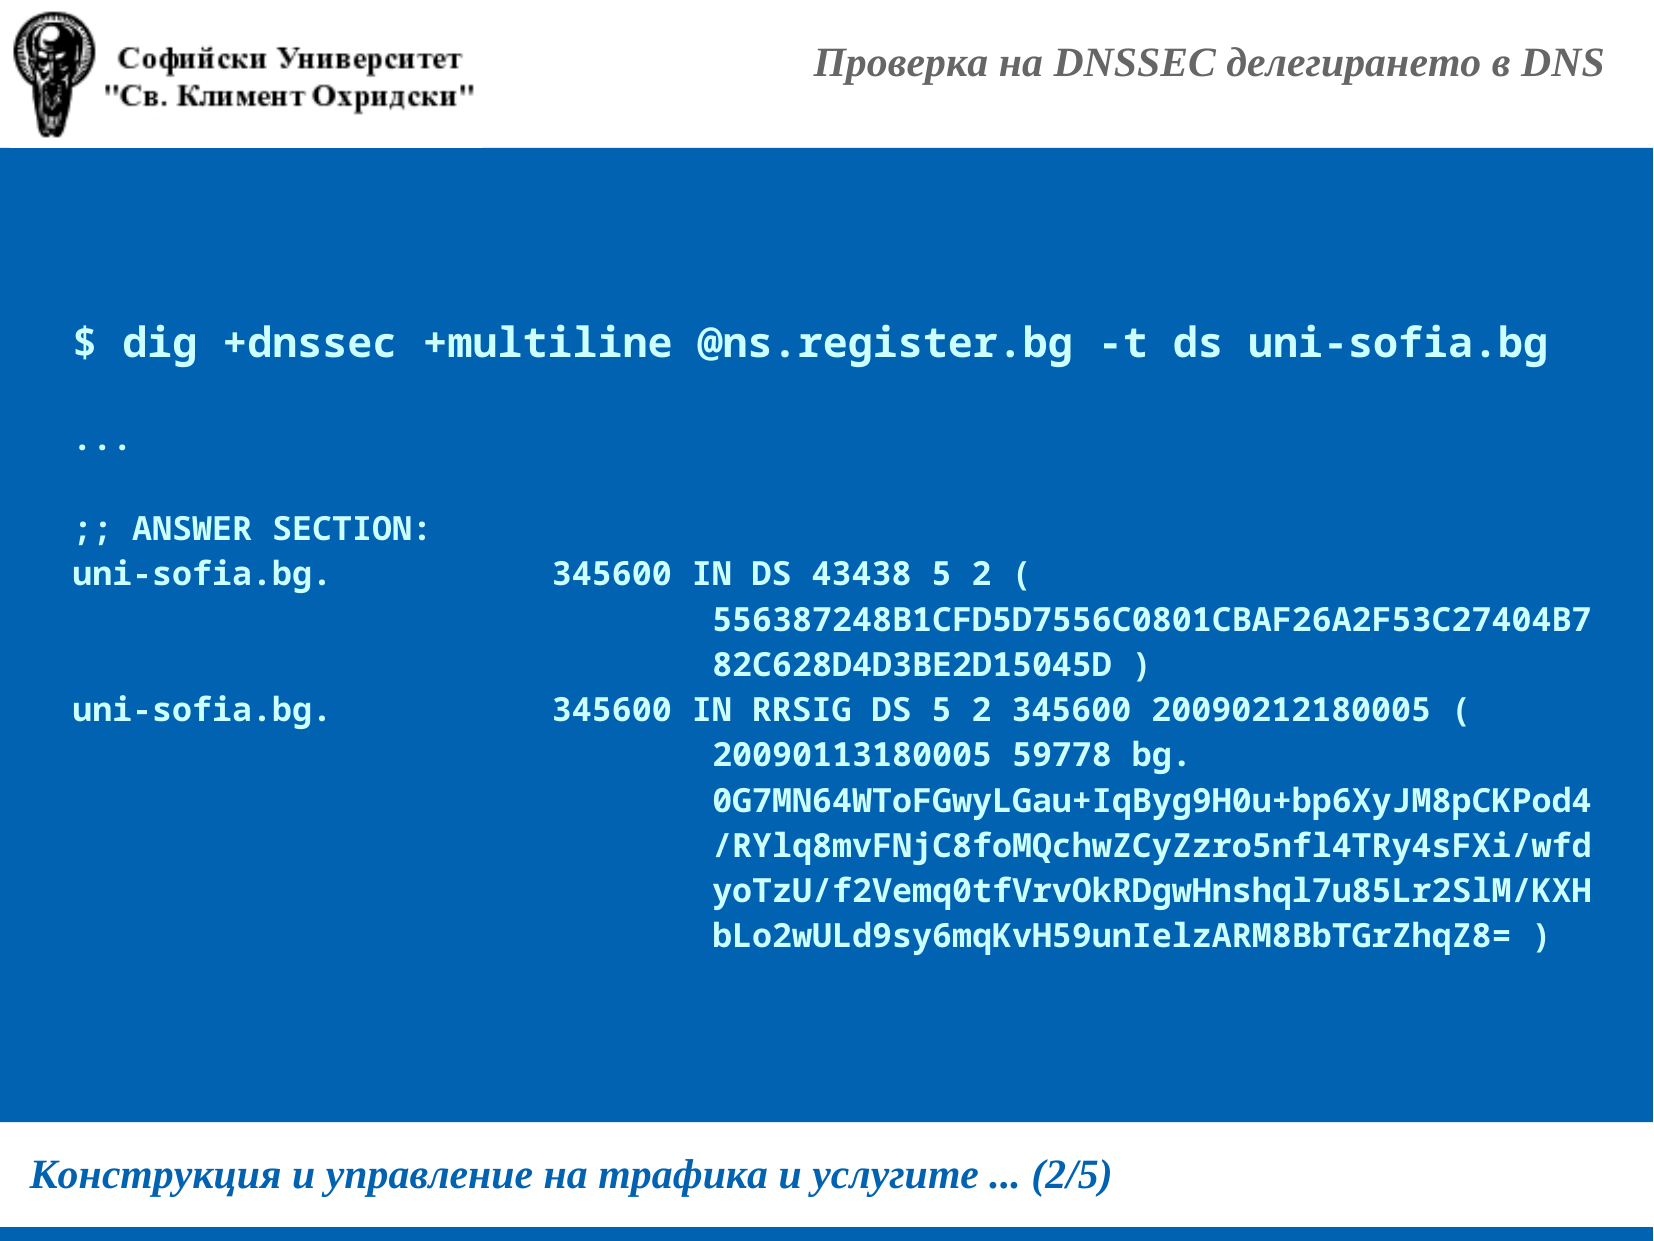

# Проверка на DNSSEC делегирането в DNS
$ dig +dnssec +multiline @ns.register.bg -t ds uni-sofia.bg
...
;; ANSWER SECTION:
uni-sofia.bg. 345600 IN DS 43438 5 2 (
 556387248B1CFD5D7556C0801CBAF26A2F53C27404B7
 82C628D4D3BE2D15045D )
uni-sofia.bg. 345600 IN RRSIG DS 5 2 345600 20090212180005 (
 20090113180005 59778 bg.
 0G7MN64WToFGwyLGau+IqByg9H0u+bp6XyJM8pCKPod4
 /RYlq8mvFNjC8foMQchwZCyZzro5nfl4TRy4sFXi/wfd
 yoTzU/f2Vemq0tfVrvOkRDgwHnshql7u85Lr2SlM/KXH
 bLo2wULd9sy6mqKvH59unIelzARM8BbTGrZhqZ8= )
Конструкция и управление на трафика и услугите ... (2/5)